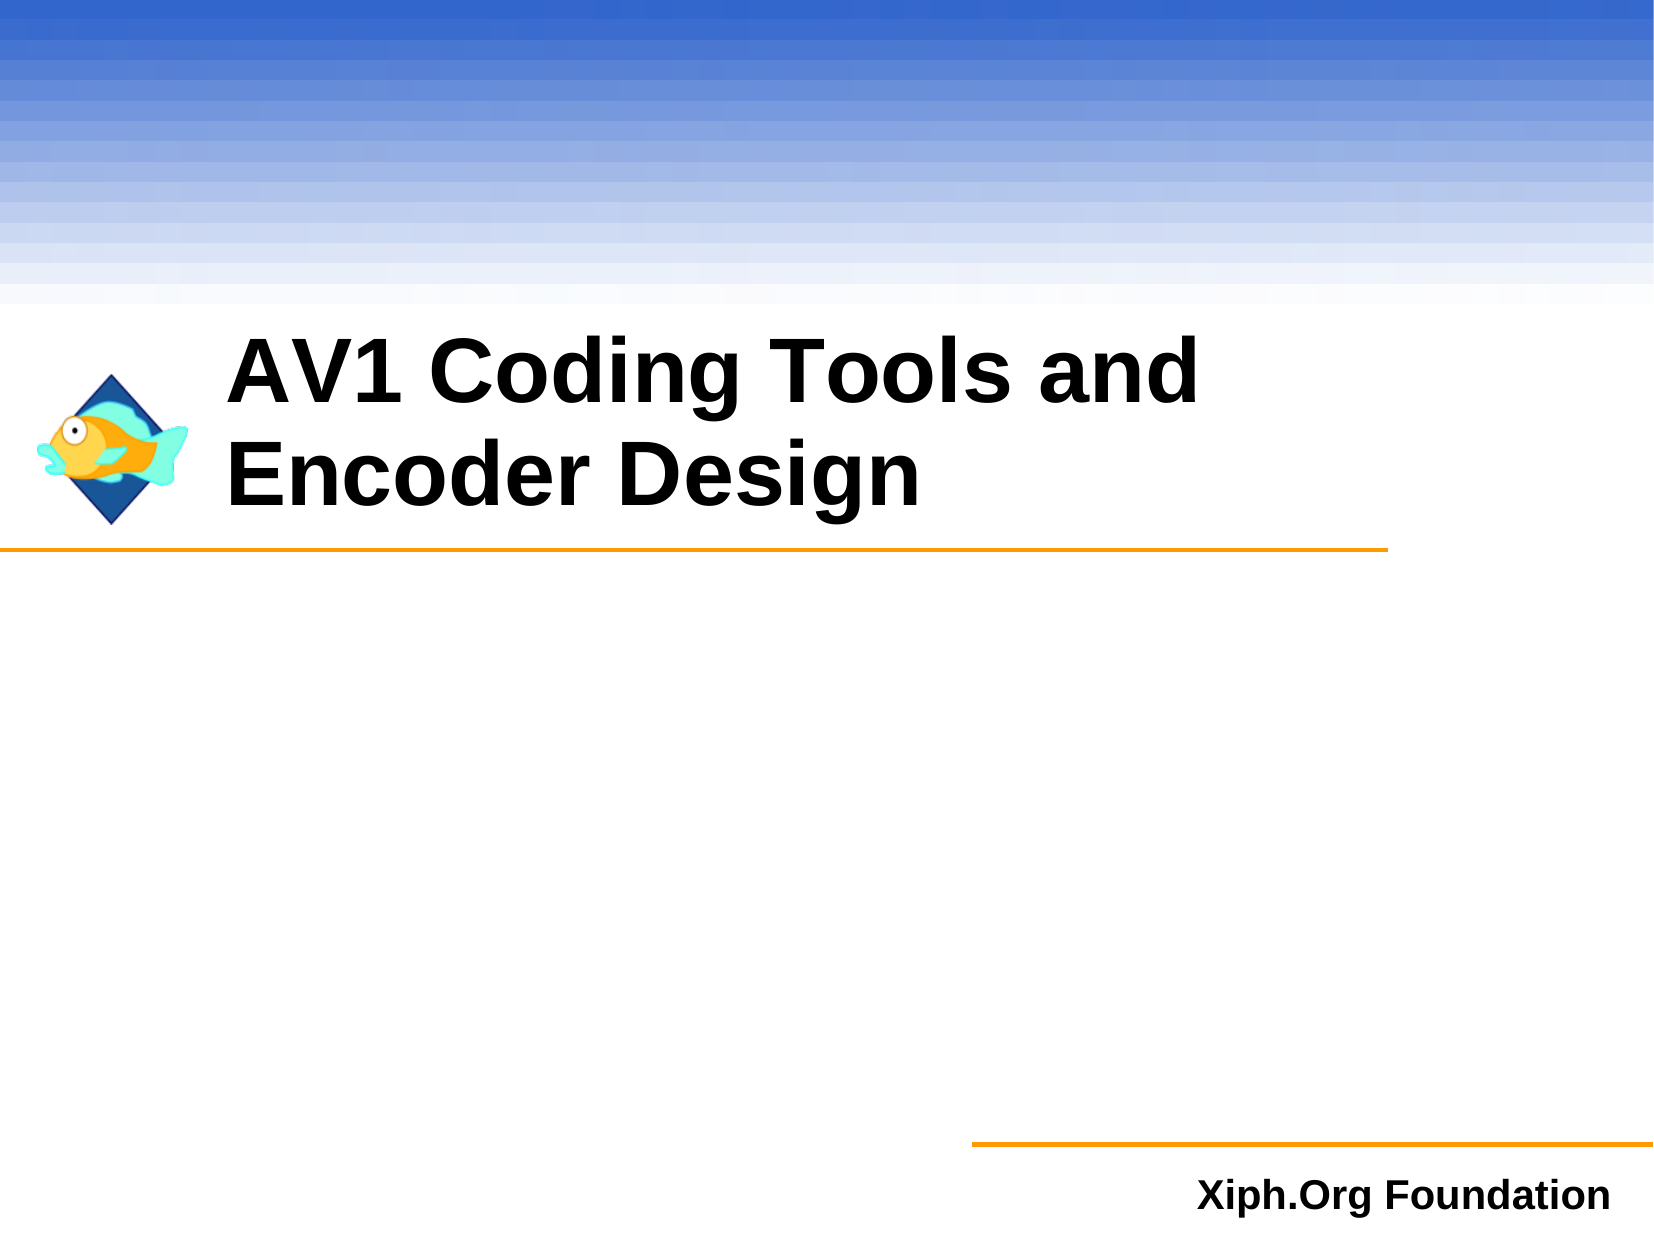

# AV1 Coding Tools and Encoder Design